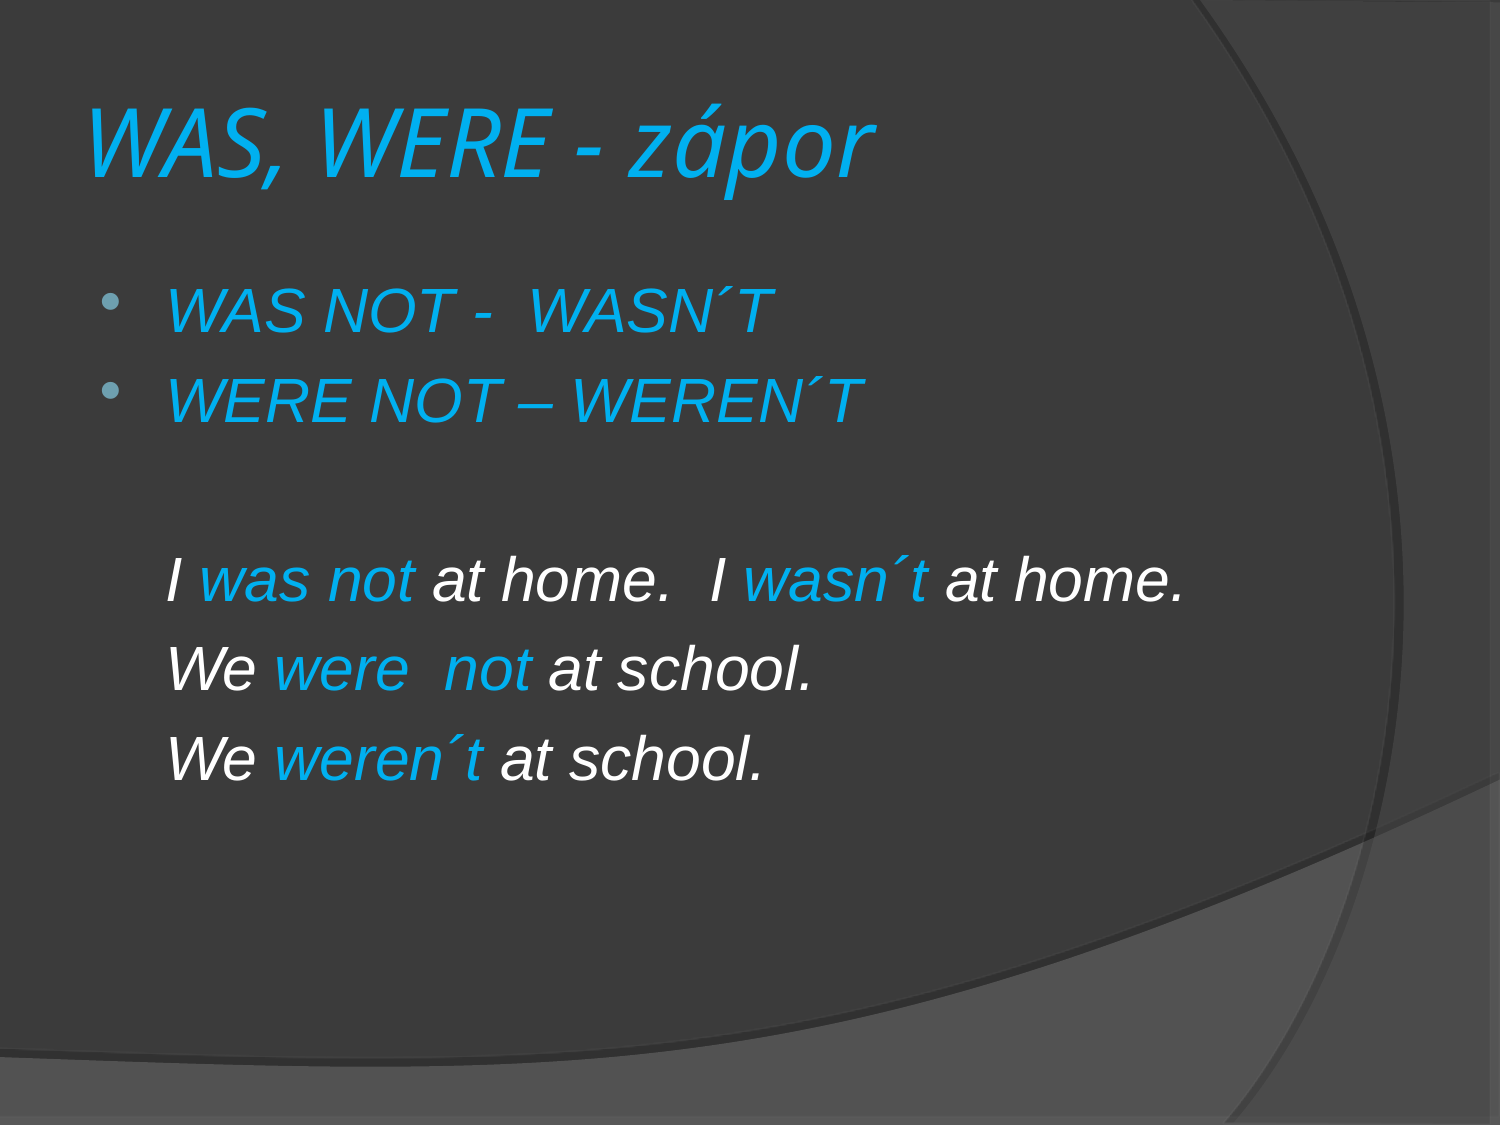

# WAS, WERE - zápor
WAS NOT - WASN´T
WERE NOT – WEREN´T
I was not at home. I wasn´t at home.
We were not at school.
We weren´t at school.